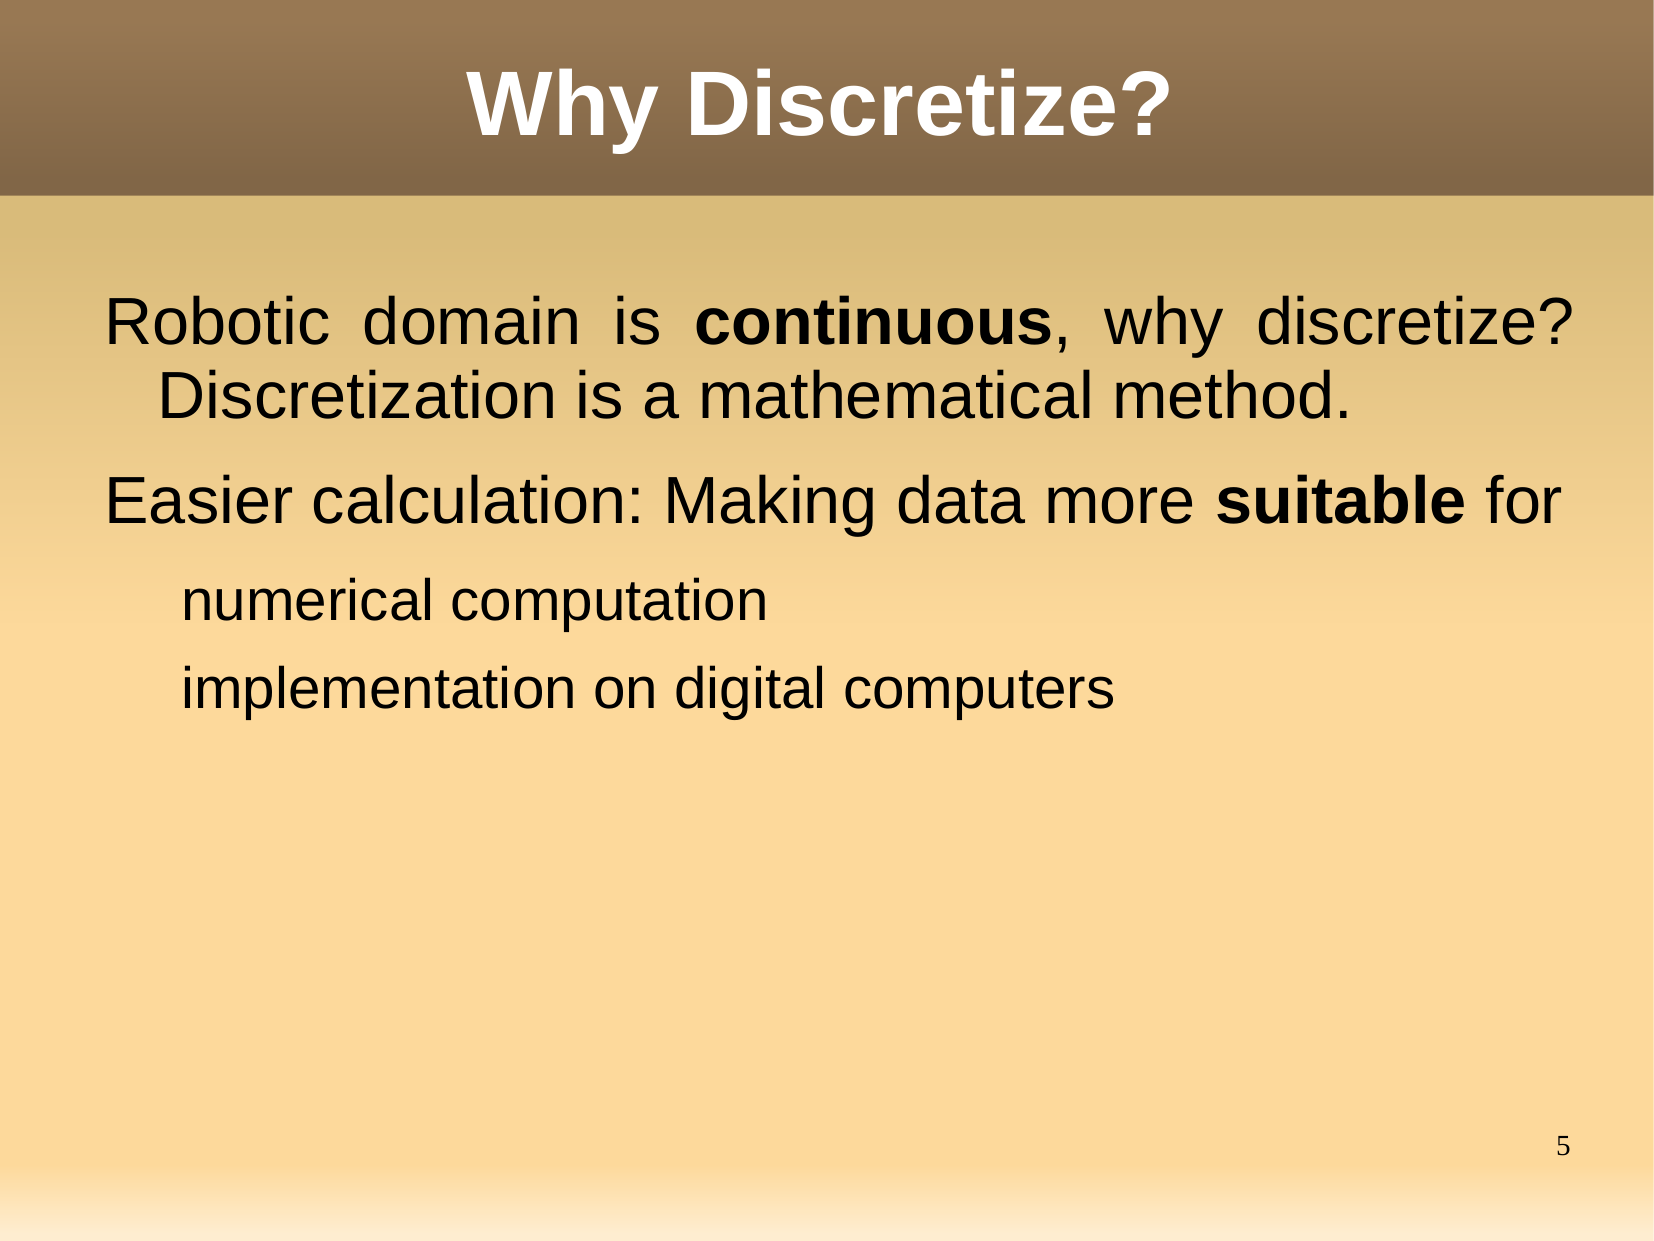

# Why Discretize?
Robotic domain is continuous, why discretize? Discretization is a mathematical method.
Easier calculation: Making data more suitable for
numerical computation
implementation on digital computers
5